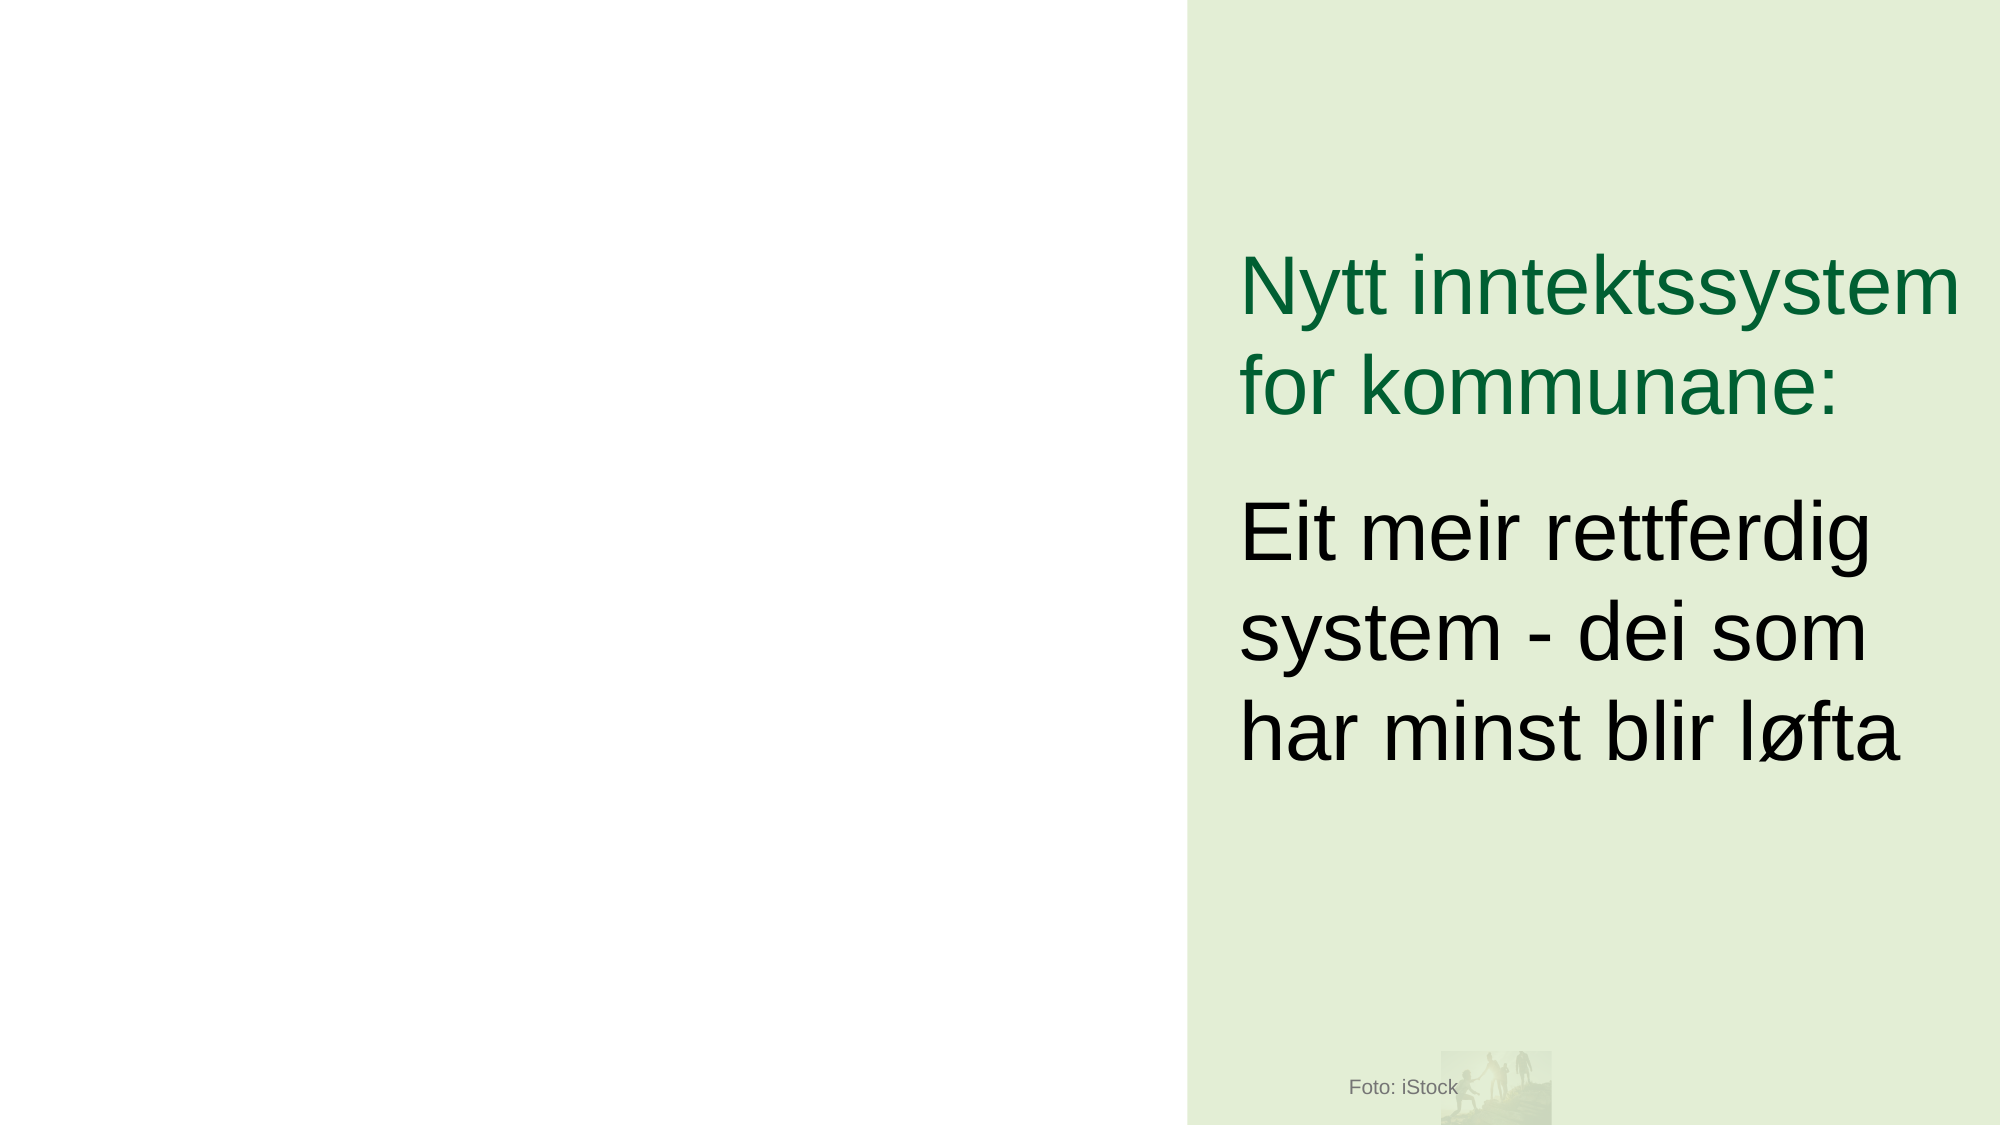

Nytt inntektssystem for kommunane:
Eit meir rettferdig system - dei som har minst blir løfta
#
Foto: iStock